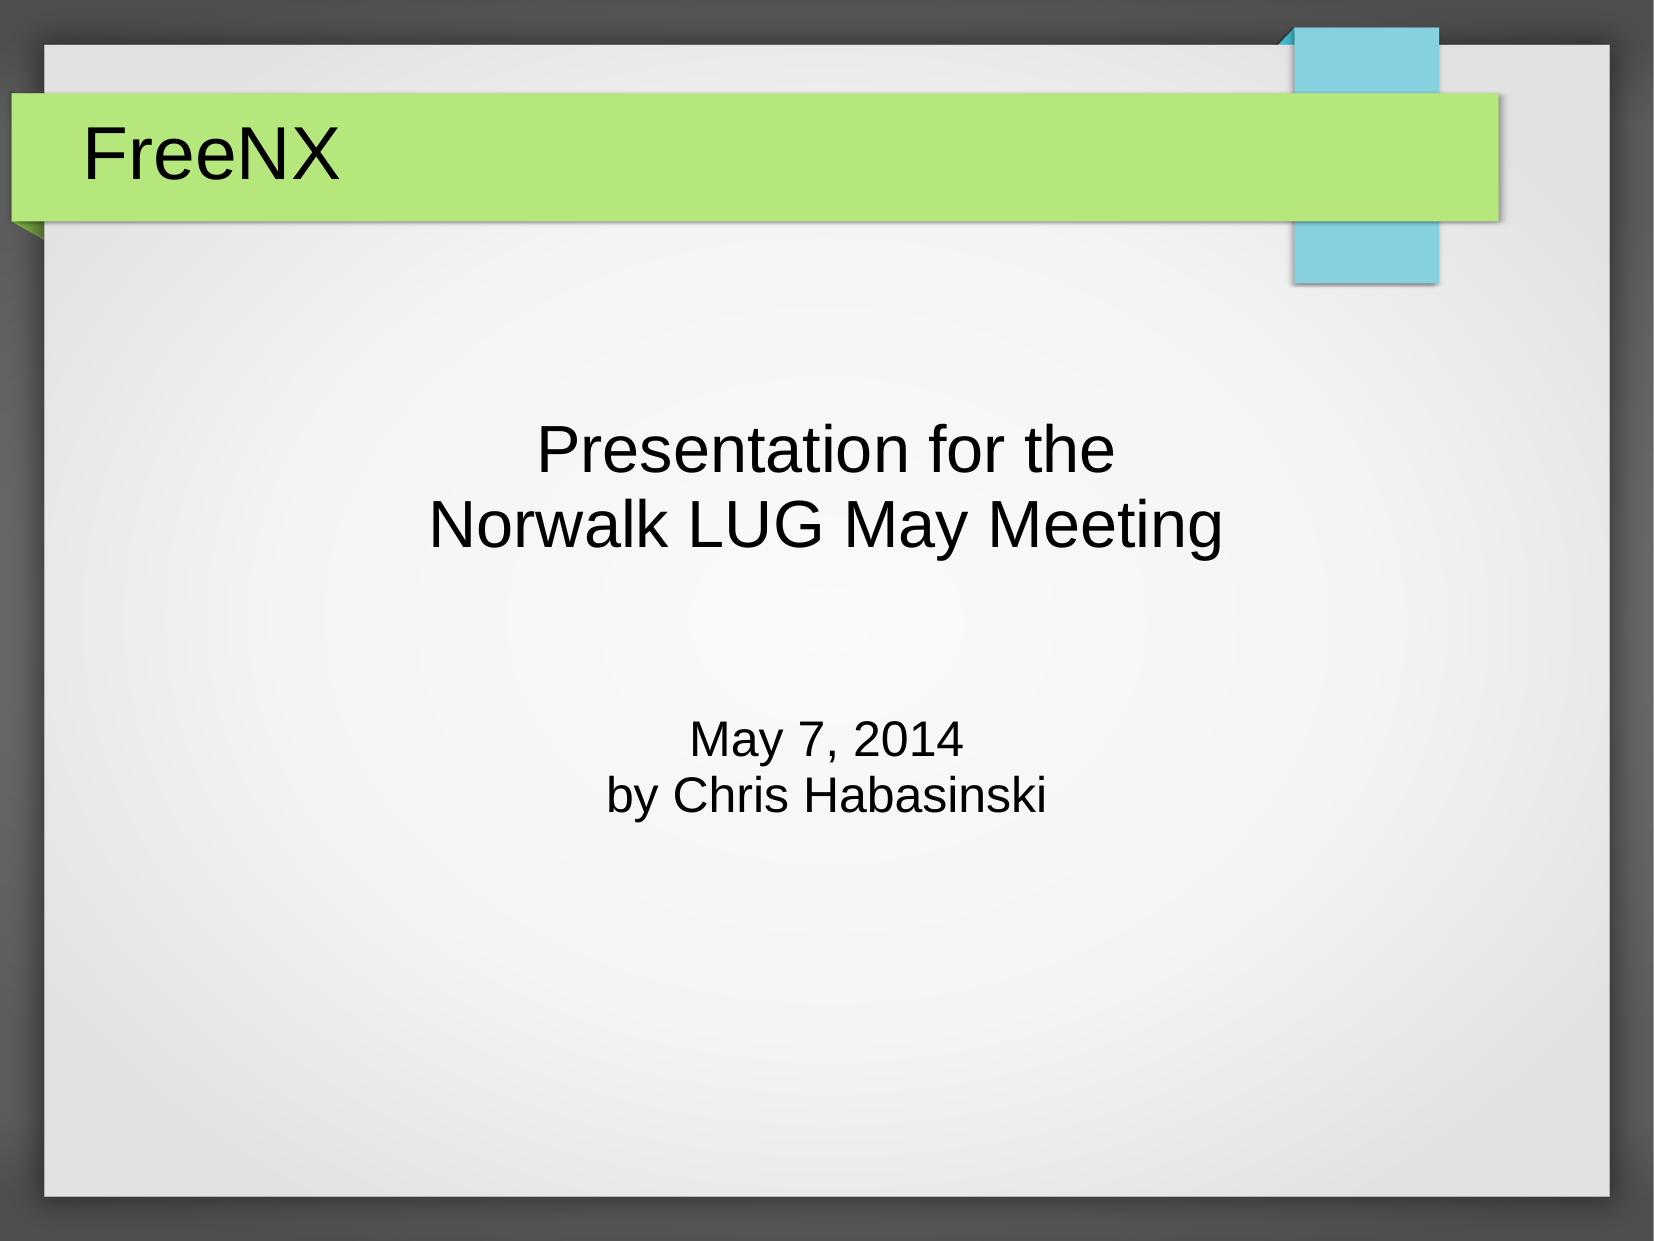

# FreeNX
Presentation for the
Norwalk LUG May Meeting
May 7, 2014
by Chris Habasinski